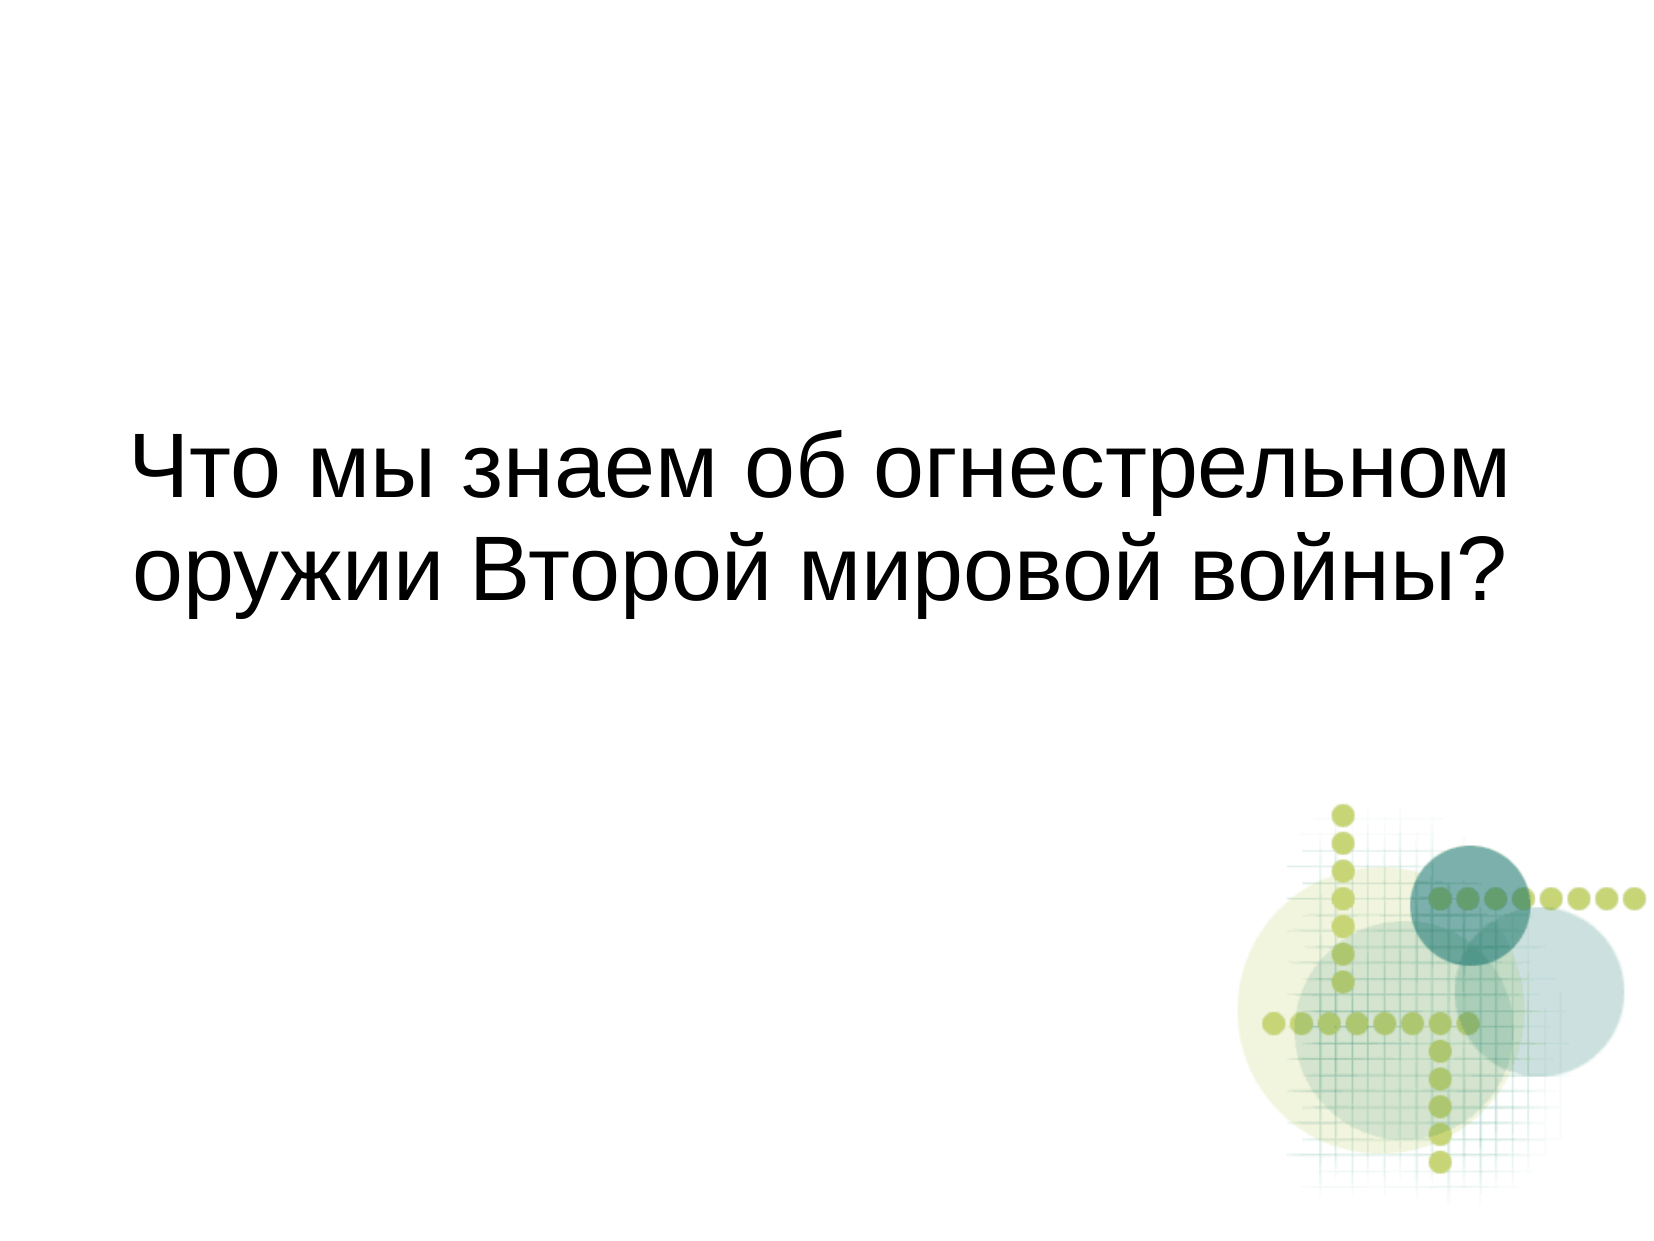

# Что мы знаем об огнестрельном оружии Второй мировой войны?